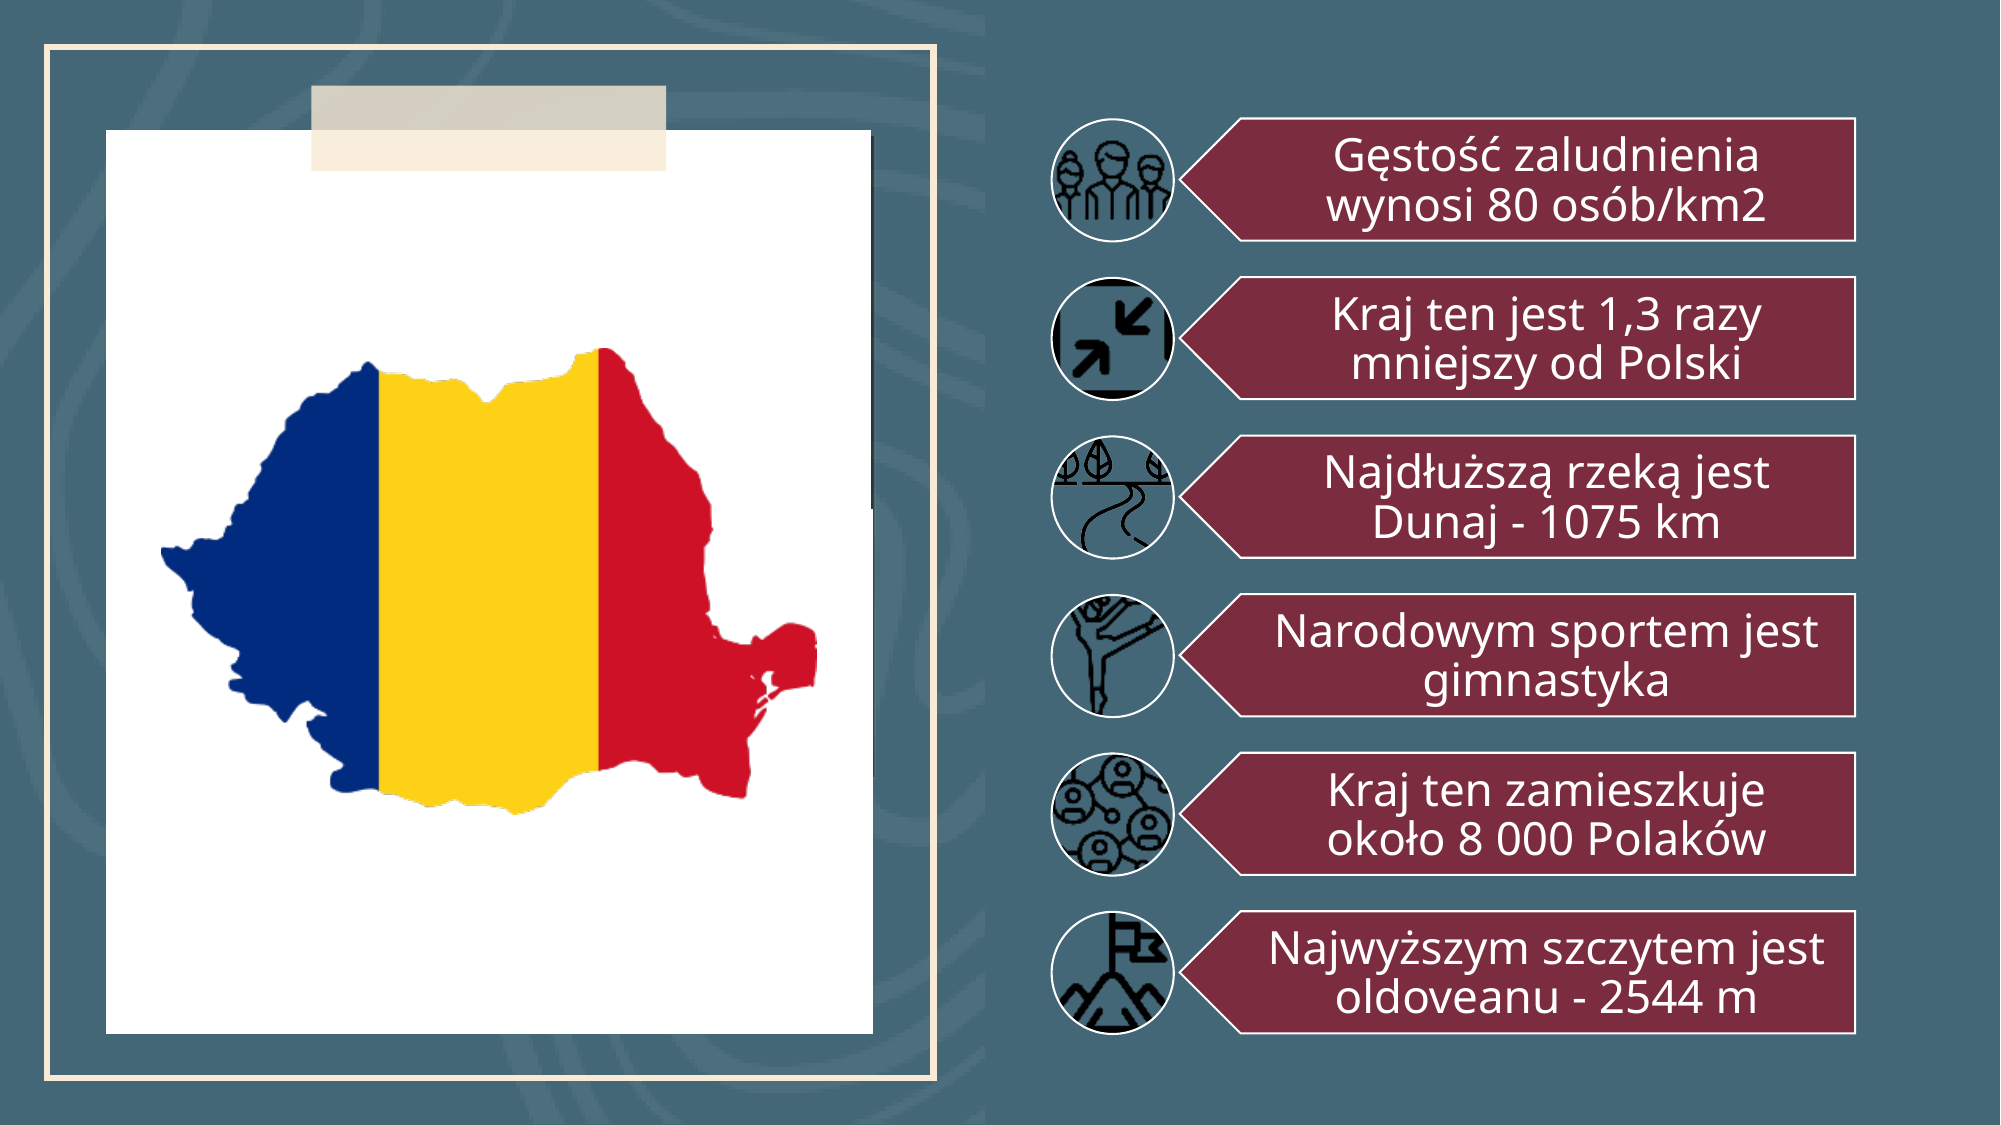

#
Gęstość zaludnienia wynosi 80 osób/km2
Kraj ten jest 1,3 razy mniejszy od Polski
Najdłuższą rzeką jest Dunaj - 1075 km
Narodowym sportem jest gimnastyka
Kraj ten zamieszkuje około 8 000 Polaków
Najwyższym szczytem jest oldoveanu - 2544 m